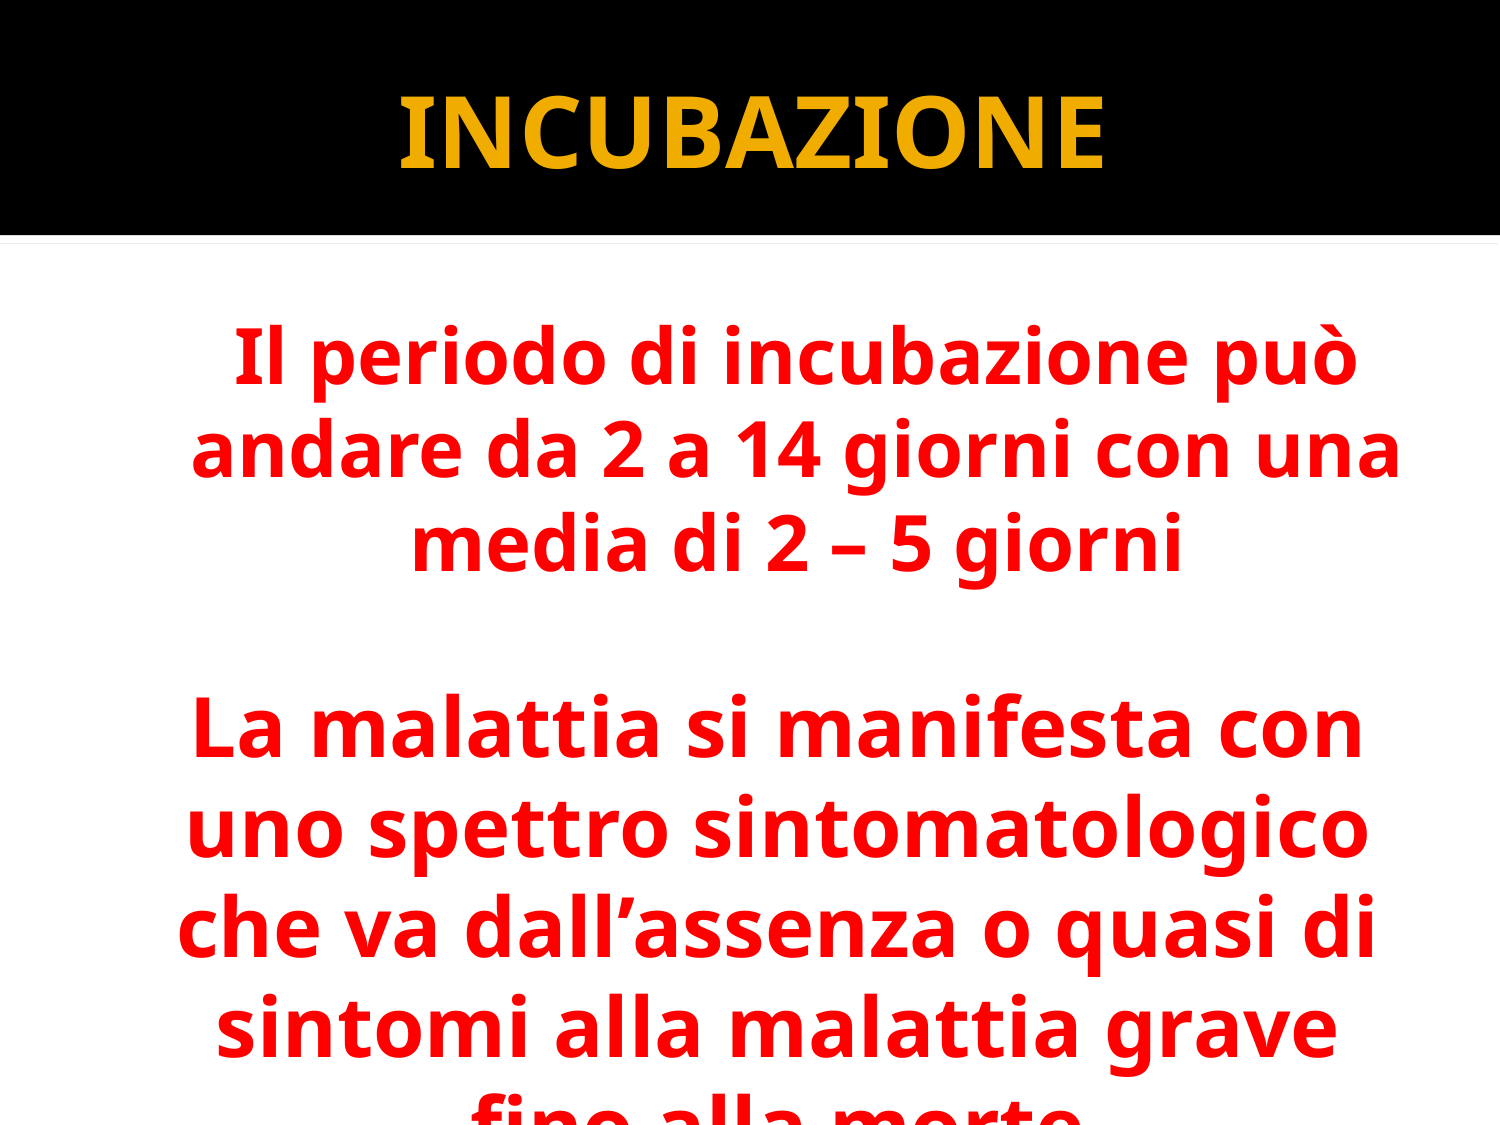

# INCUBAZIONE
Il periodo di incubazione può andare da 2 a 14 giorni con una media di 2 – 5 giorni
La malattia si manifesta con uno spettro sintomatologico che va dall’assenza o quasi di sintomi alla malattia grave fino alla morte